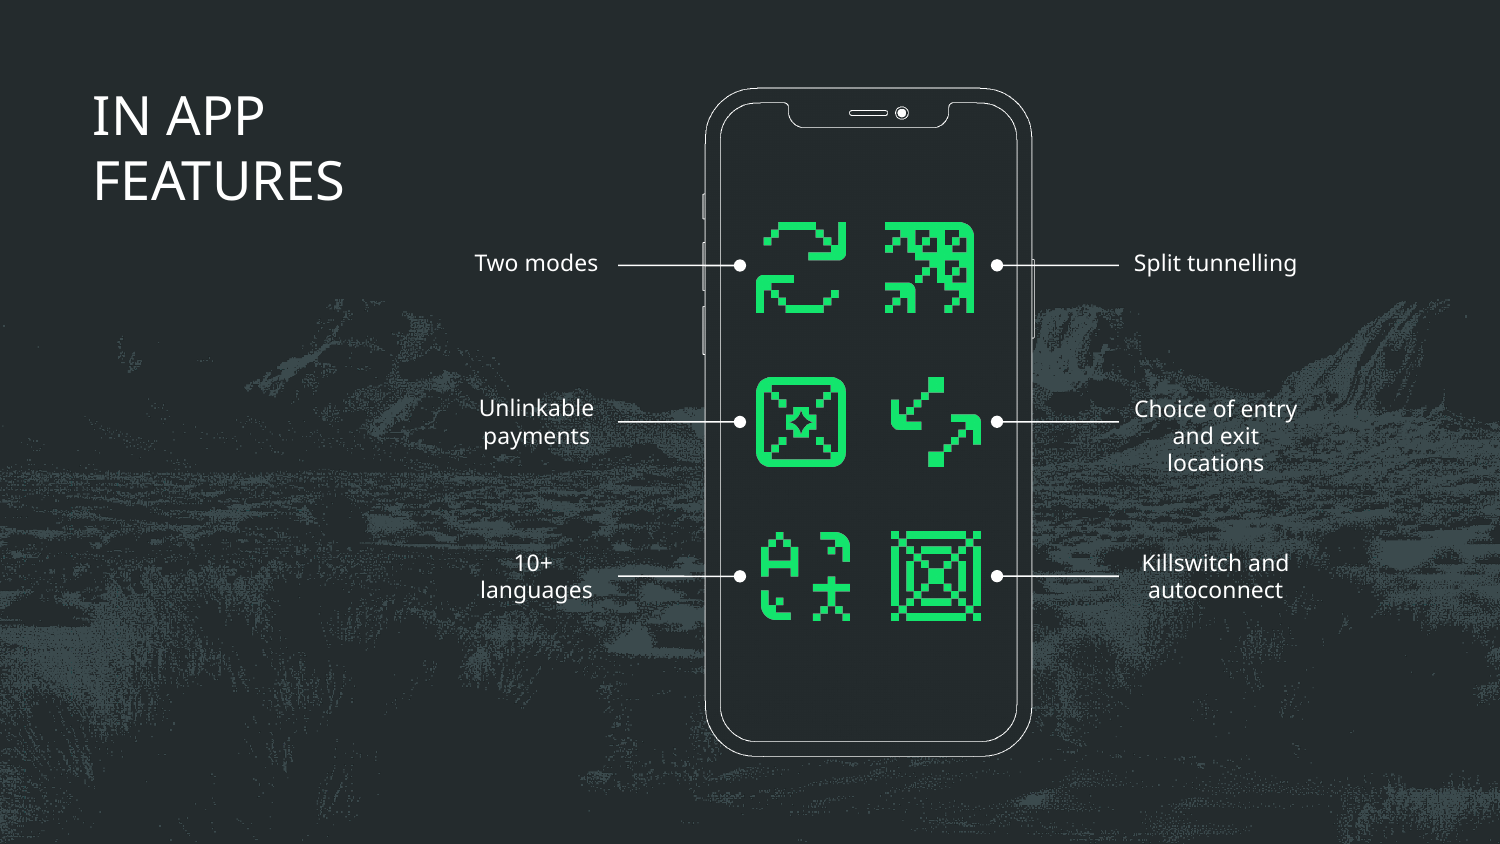

IN APP FEATURES
Two modes
Split tunnelling
Unlinkable payments
Choice of entry and exit locations
10+
languages
Killswitch and autoconnect